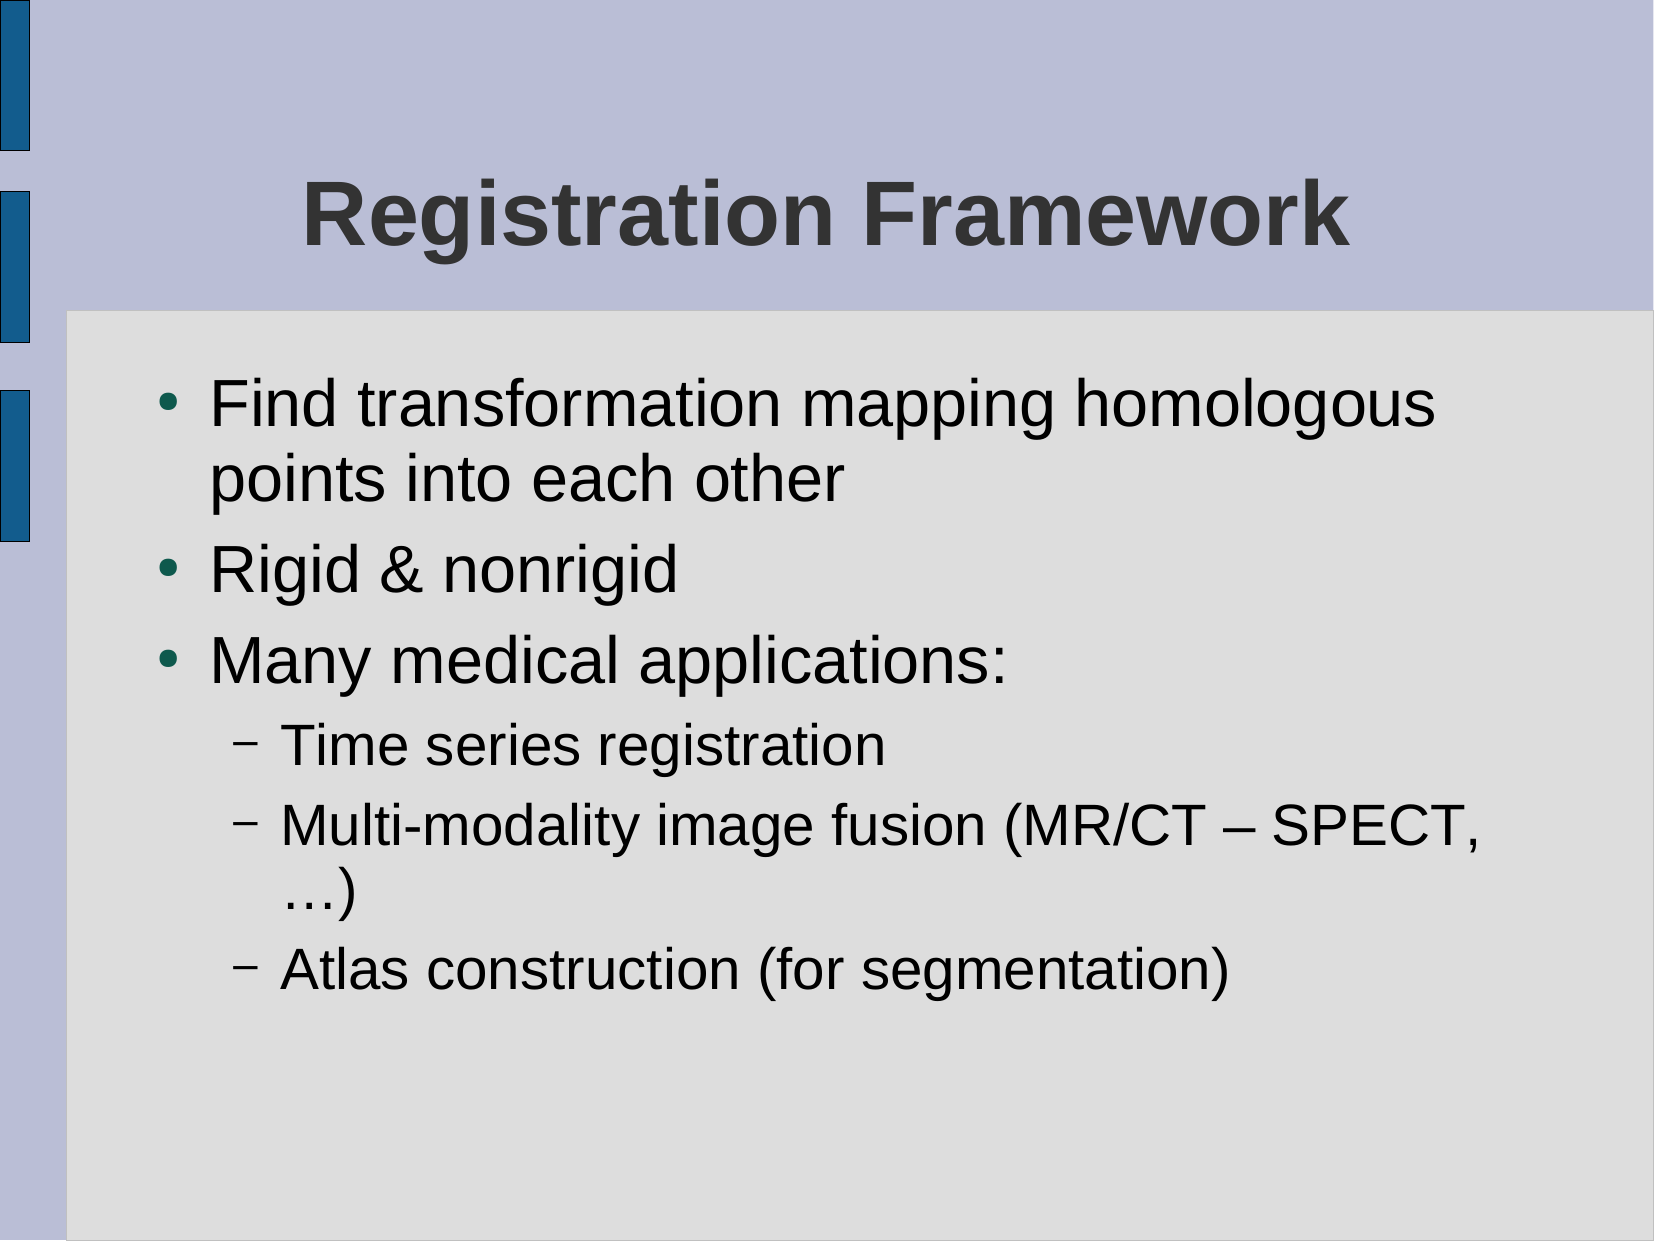

# Registration Framework
Find transformation mapping homologous points into each other
Rigid & nonrigid
Many medical applications:
Time series registration
Multi-modality image fusion (MR/CT – SPECT, …)
Atlas construction (for segmentation)